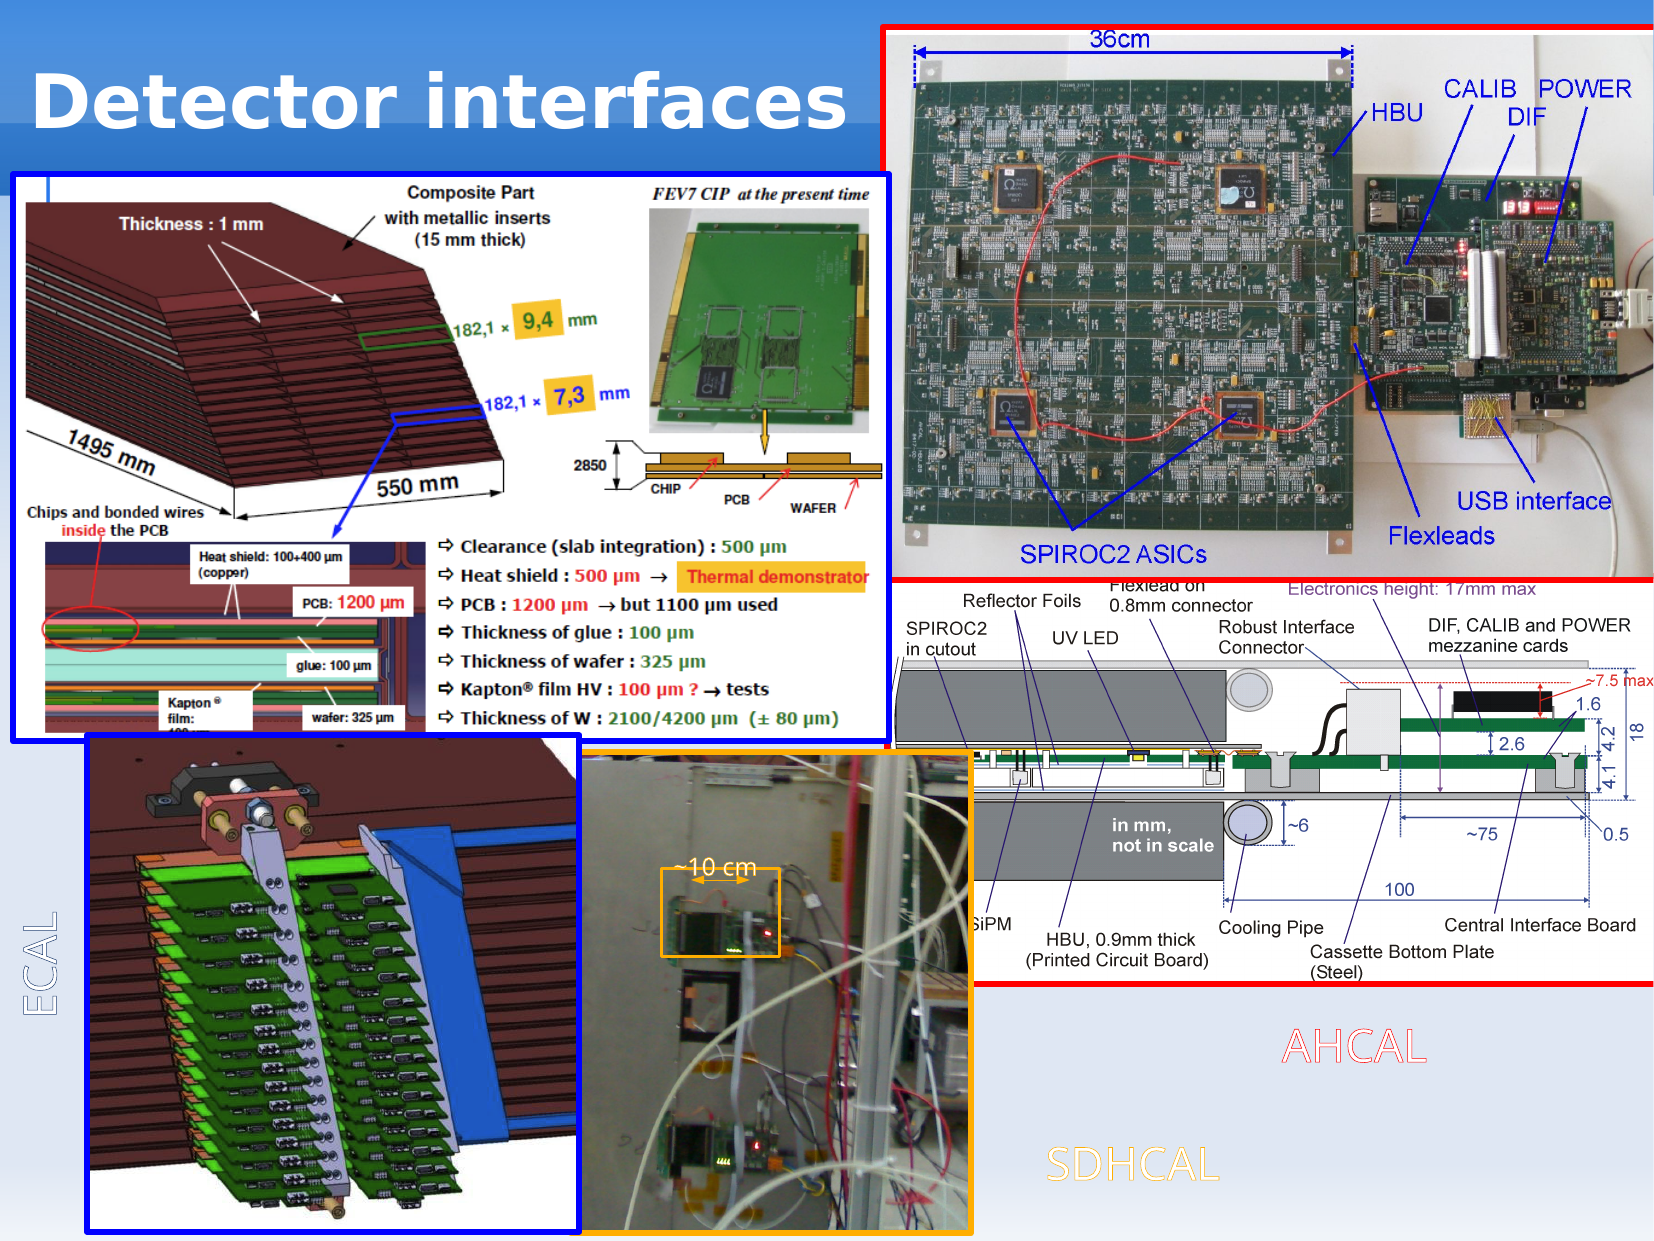

# Detector interfaces
~10 cm
ECAL
AHCAL
SDHCAL